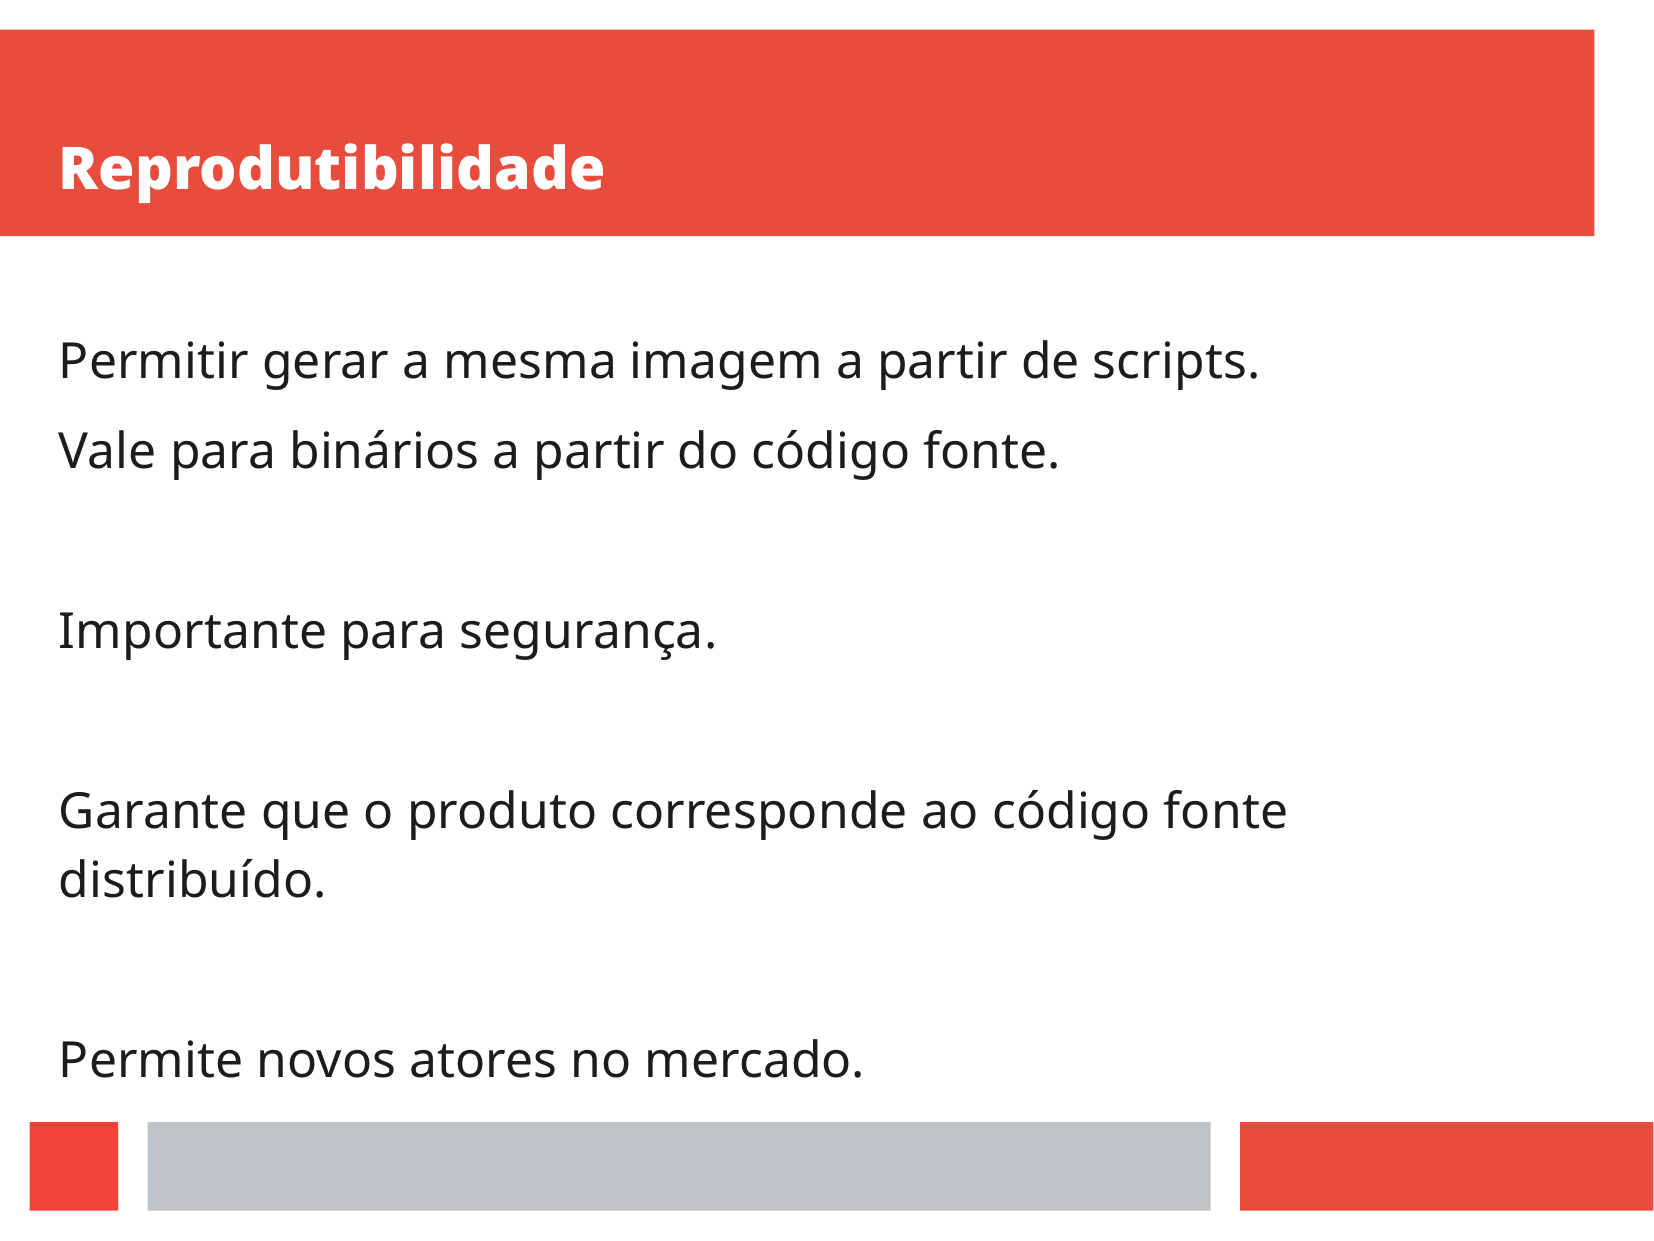

# Reprodutibilidade
Permitir gerar a mesma imagem a partir de scripts.
Vale para binários a partir do código fonte.
Importante para segurança.
Garante que o produto corresponde ao código fonte distribuído.
Permite novos atores no mercado.